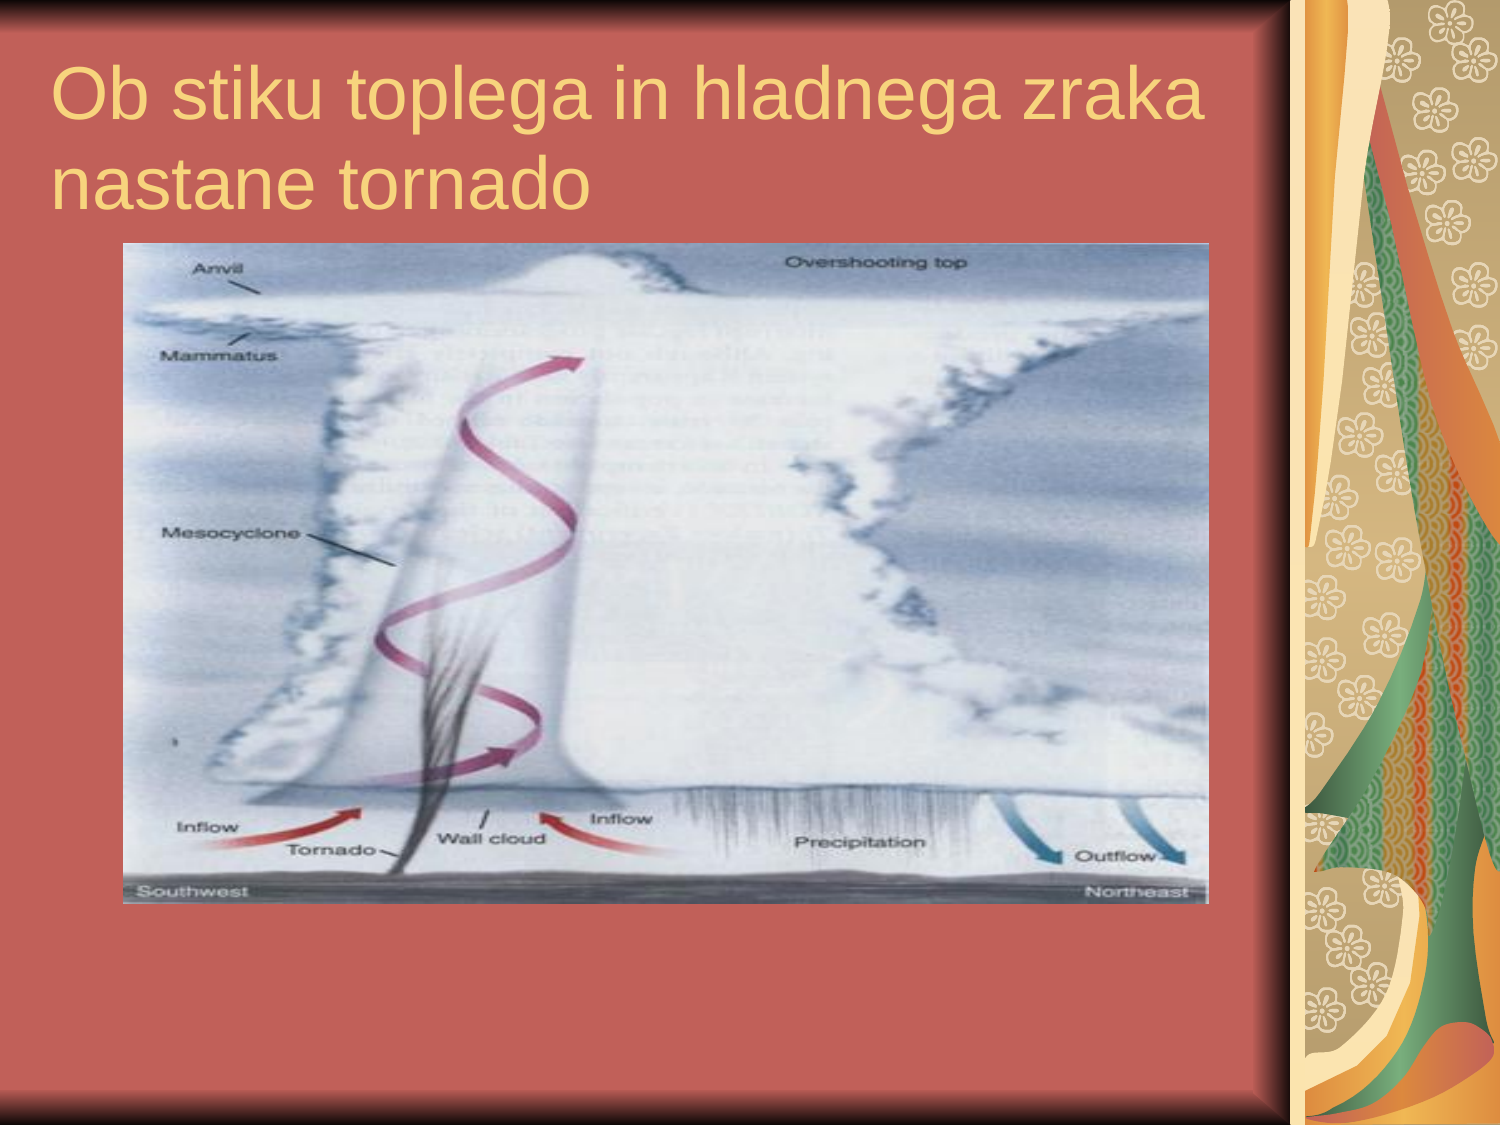

# Ob stiku toplega in hladnega zraka nastane tornado